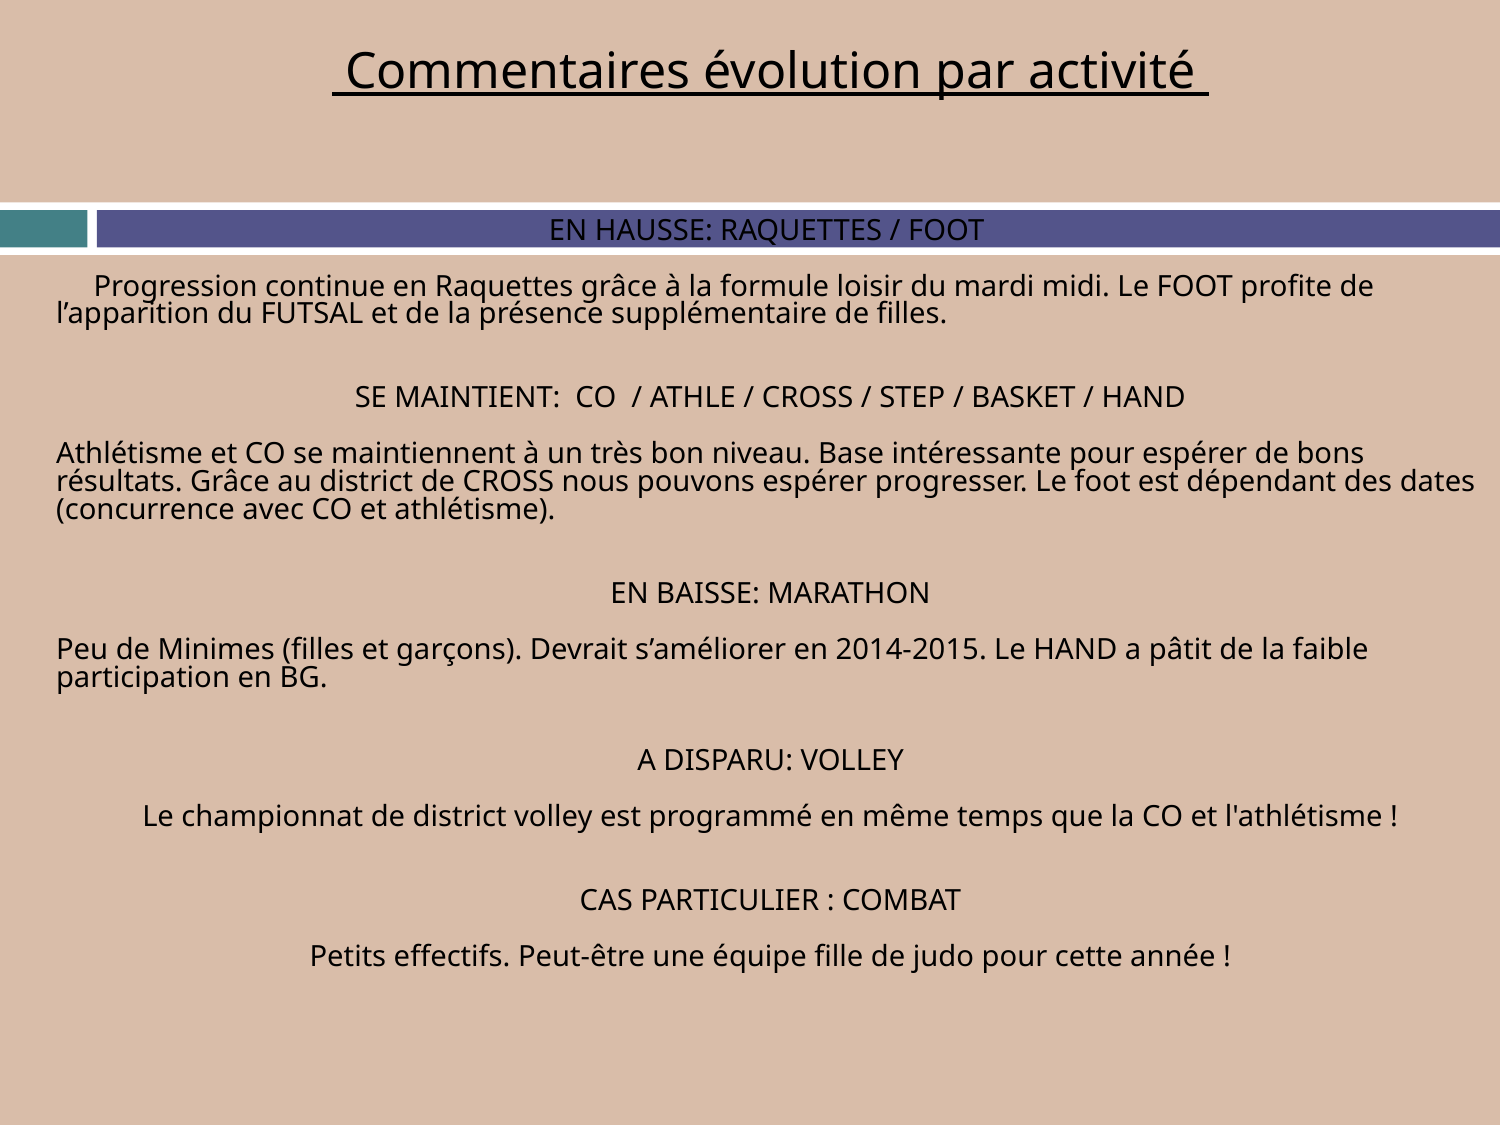

Commentaires évolution par activité
EN HAUSSE: RAQUETTES / FOOT
 Progression continue en Raquettes grâce à la formule loisir du mardi midi. Le FOOT profite de l’apparition du FUTSAL et de la présence supplémentaire de filles.
SE MAINTIENT: CO / ATHLE / CROSS / STEP / BASKET / HAND
Athlétisme et CO se maintiennent à un très bon niveau. Base intéressante pour espérer de bons résultats. Grâce au district de CROSS nous pouvons espérer progresser. Le foot est dépendant des dates (concurrence avec CO et athlétisme).
EN BAISSE: MARATHON
Peu de Minimes (filles et garçons). Devrait s’améliorer en 2014-2015. Le HAND a pâtit de la faible participation en BG.
A DISPARU: VOLLEY
Le championnat de district volley est programmé en même temps que la CO et l'athlétisme !
CAS PARTICULIER : COMBAT
Petits effectifs. Peut-être une équipe fille de judo pour cette année !